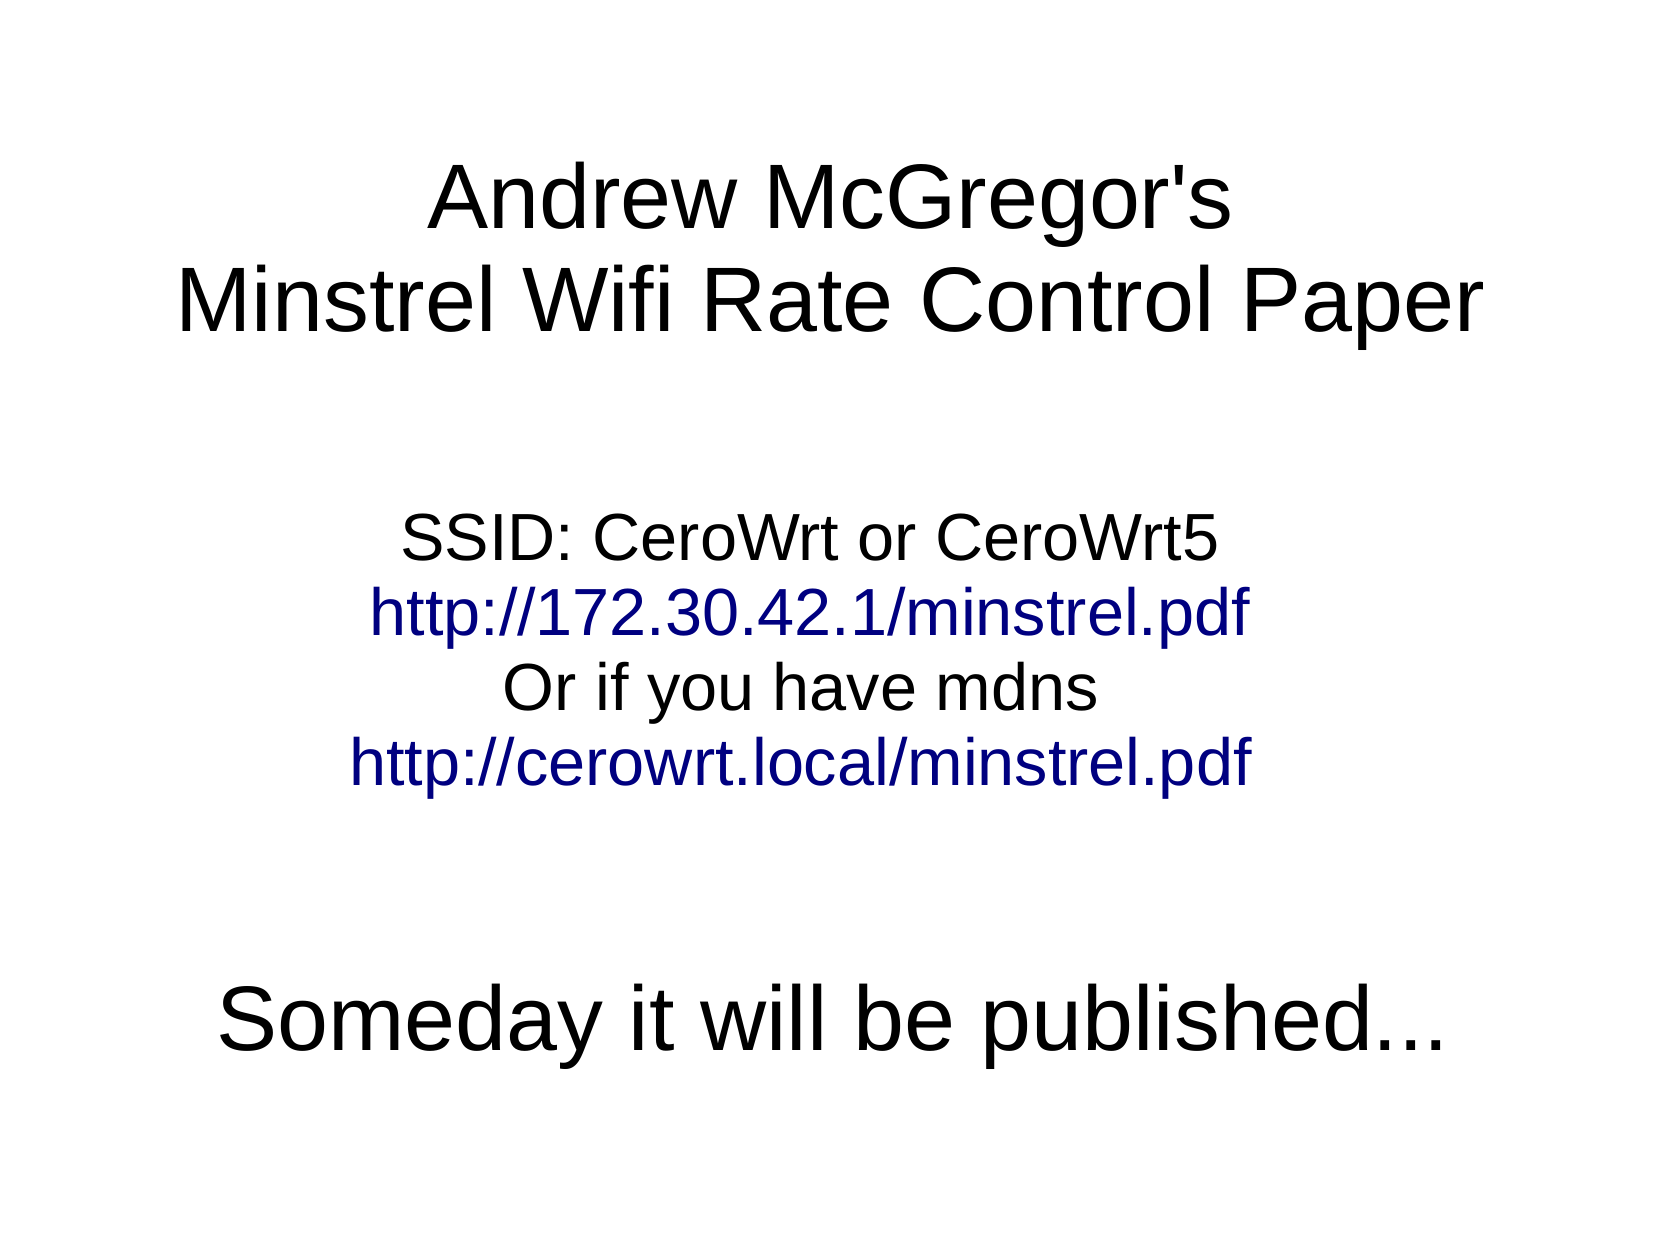

# Andrew McGregor's Minstrel Wifi Rate Control Paper
SSID: CeroWrt or CeroWrt5
http://172.30.42.1/minstrel.pdf
Or if you have mdns
http://cerowrt.local/minstrel.pdf
Someday it will be published...